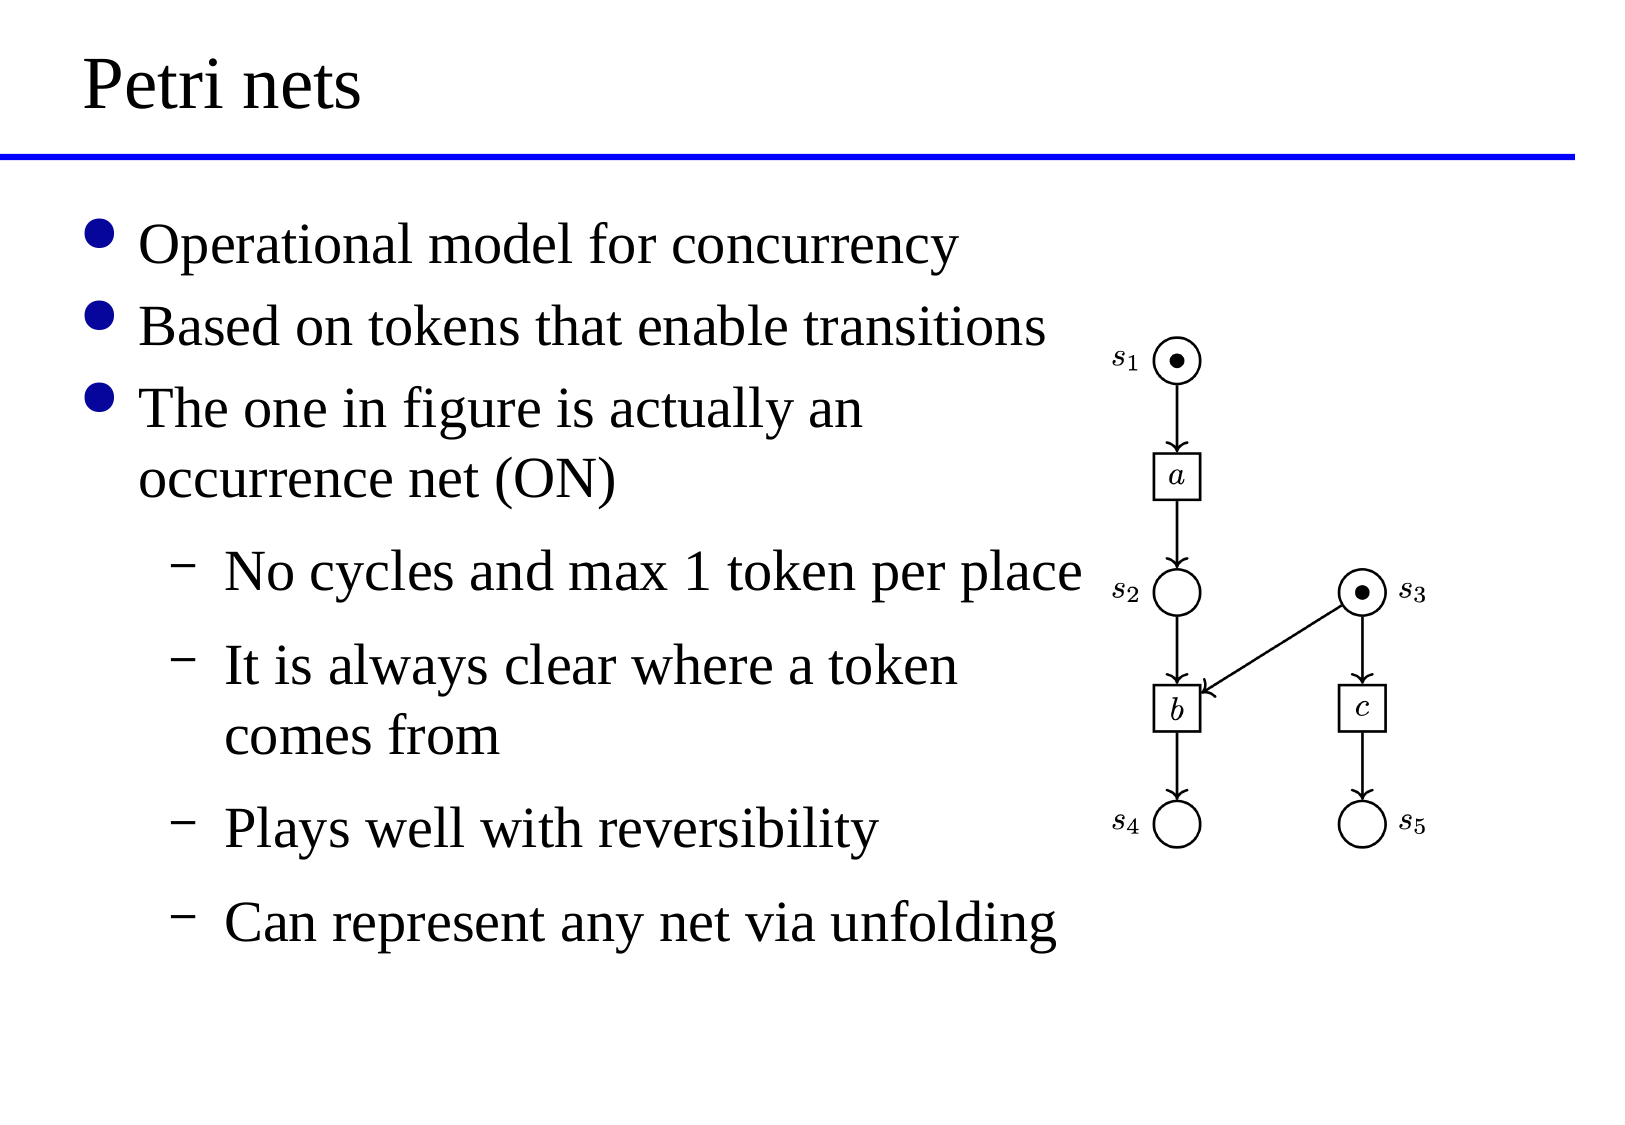

# Petri nets
Operational model for concurrency
Based on tokens that enable transitions
The one in figure is actually an
occurrence net (ON)
No cycles and max 1 token per place
It is always clear where a token
comes from
Plays well with reversibility
Can represent any net via unfolding